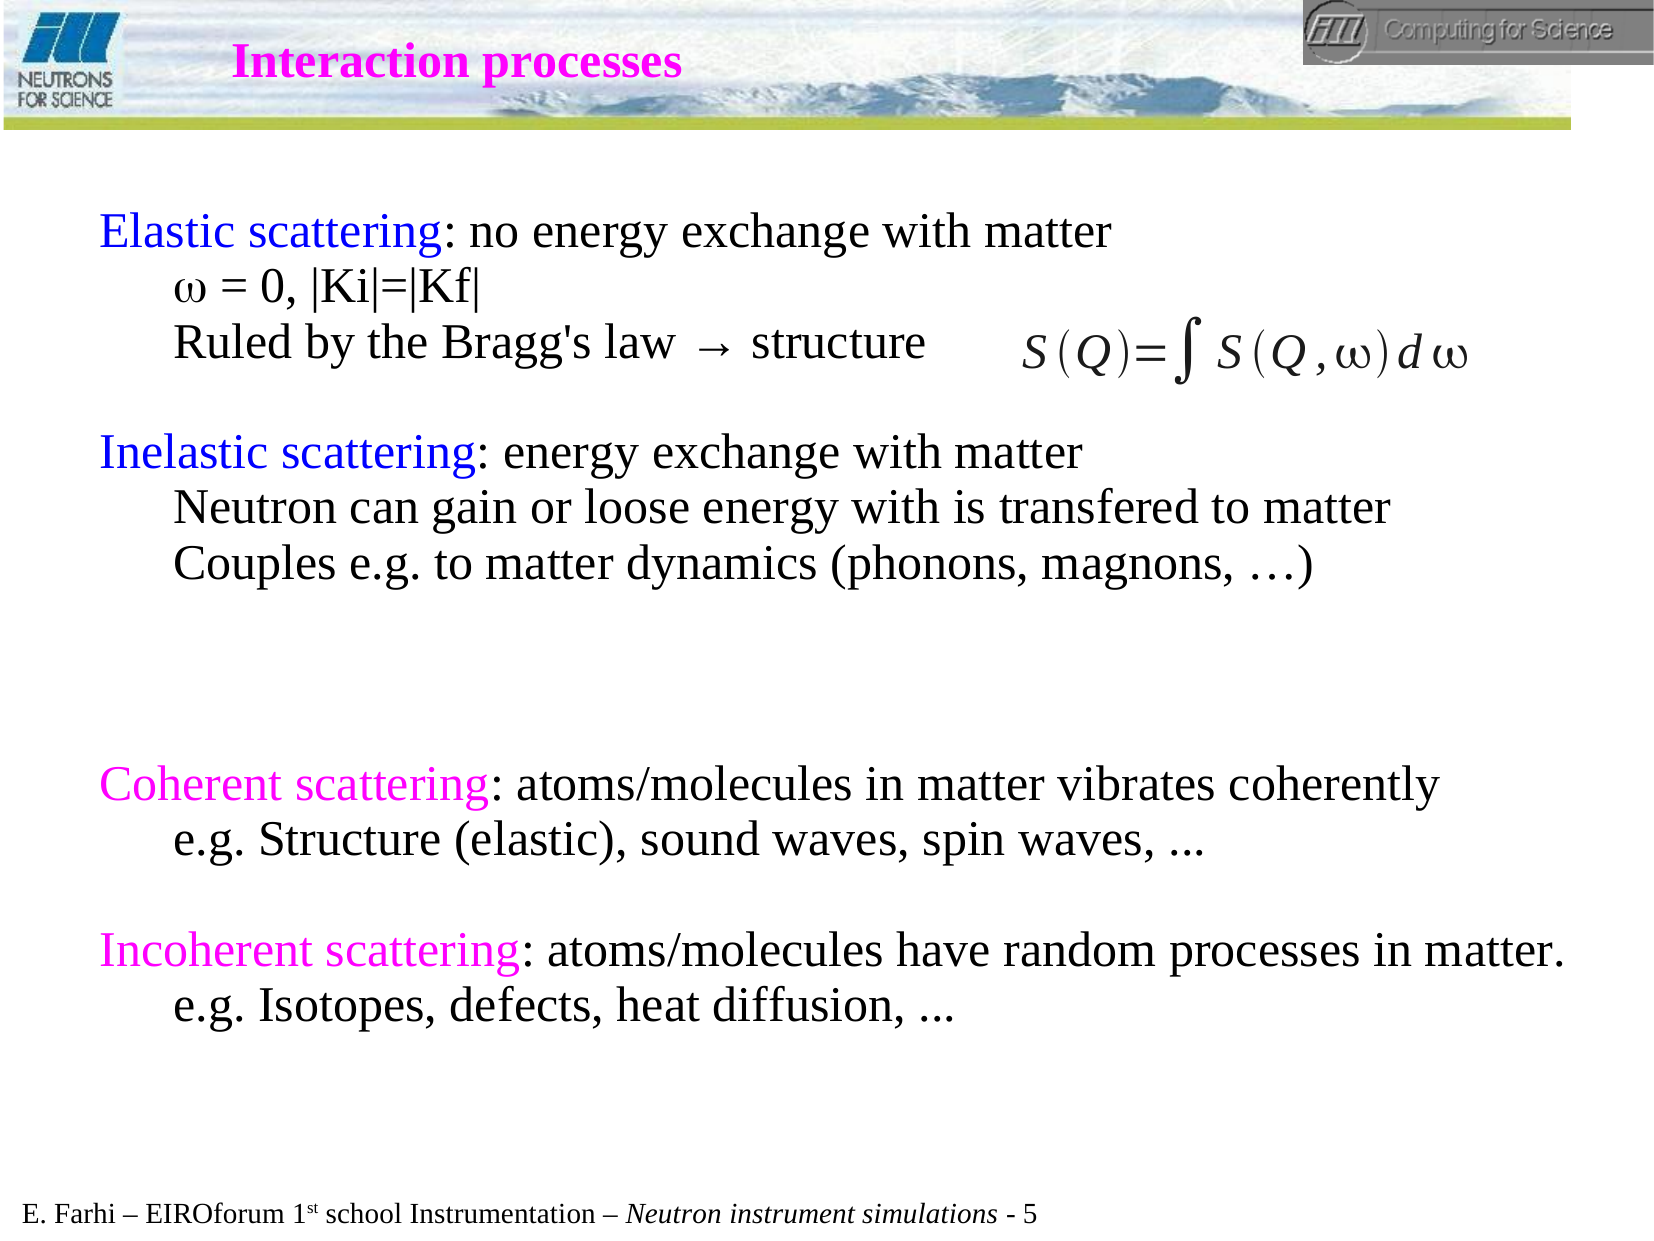

Interaction processes
Elastic scattering: no energy exchange with matter
	w = 0, |Ki|=|Kf|
	Ruled by the Bragg's law → structure
Inelastic scattering: energy exchange with matter
	Neutron can gain or loose energy with is transfered to matter
	Couples e.g. to matter dynamics (phonons, magnons, …)
Coherent scattering: atoms/molecules in matter vibrates coherently
	e.g. Structure (elastic), sound waves, spin waves, ...
Incoherent scattering: atoms/molecules have random processes in matter.
	e.g. Isotopes, defects, heat diffusion, ...